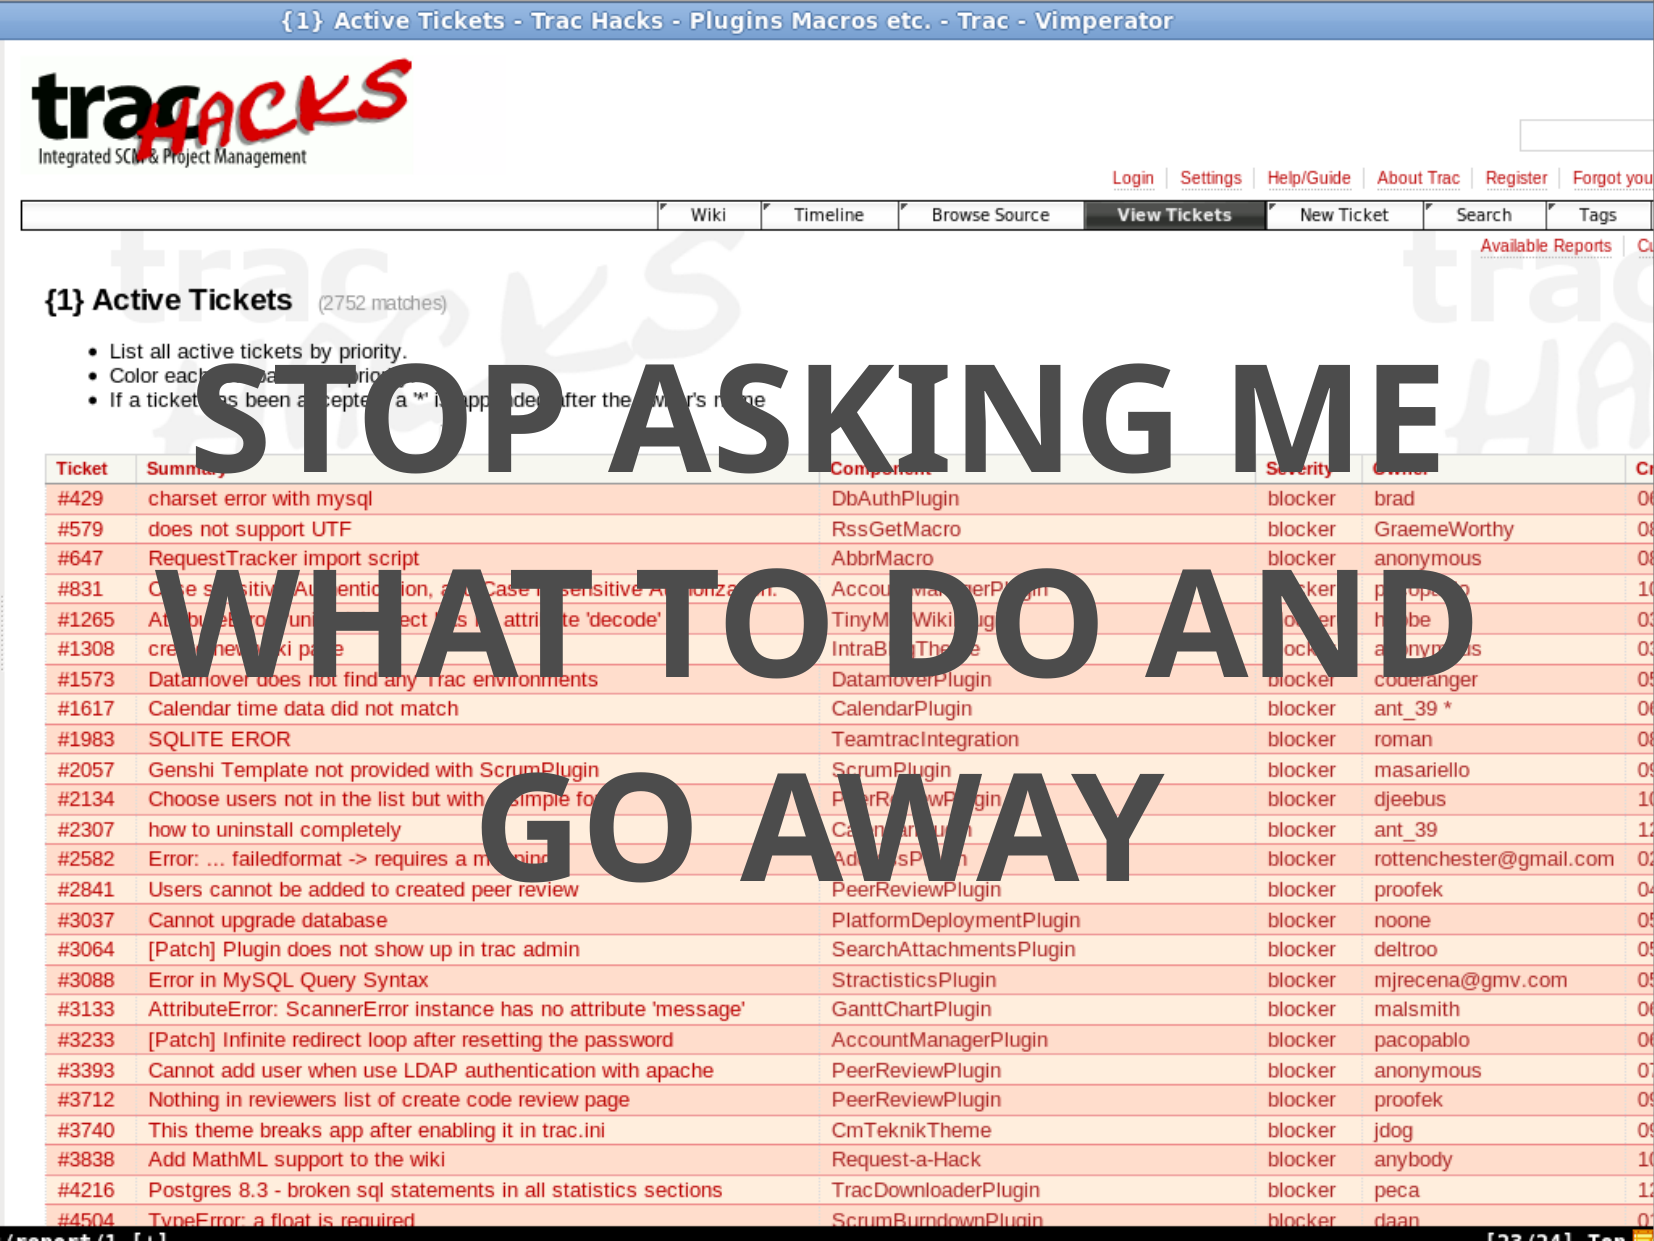

# STOP ASKING ME WHAT TO DO AND GO AWAY